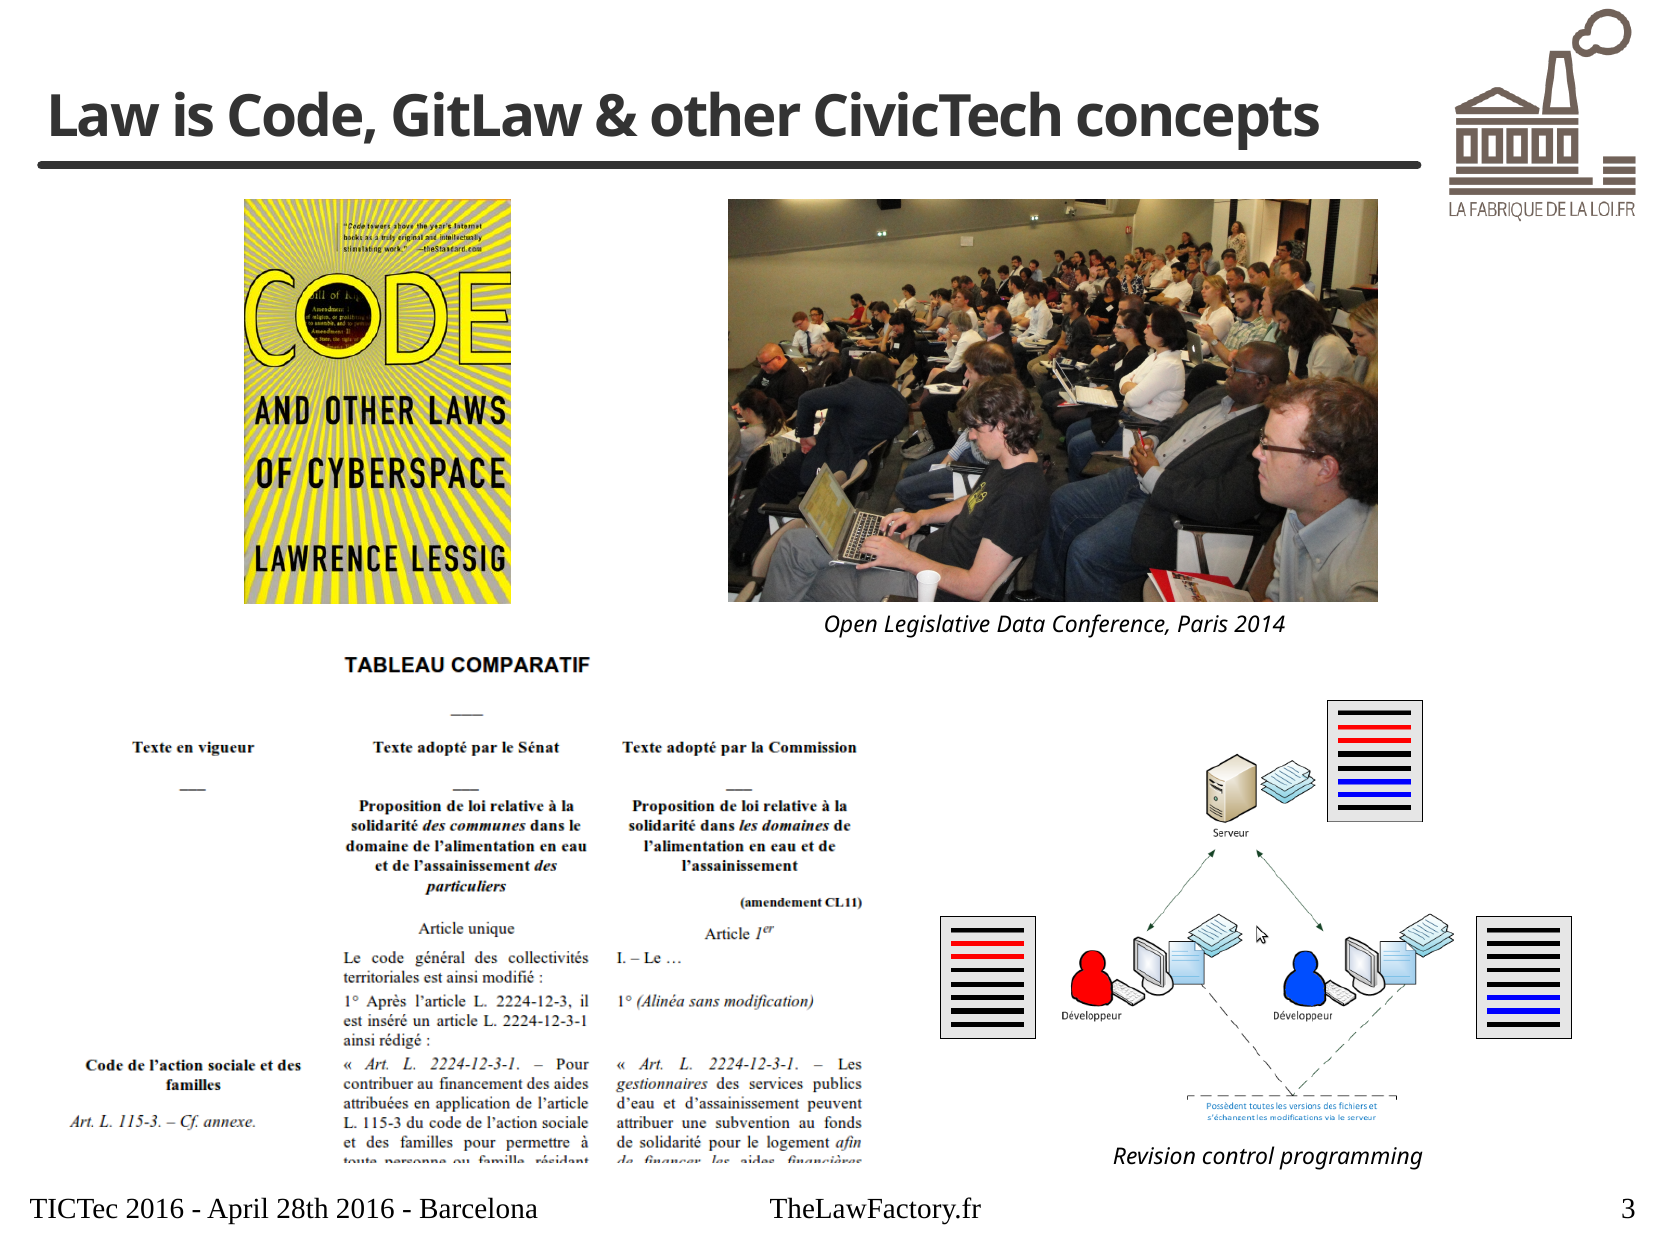

# Law is Code, GitLaw & other CivicTech concepts
Open Legislative Data Conference, Paris 2014
Revision control programming
TICTec 2016 - April 28th 2016 - Barcelona
TheLawFactory.fr
3